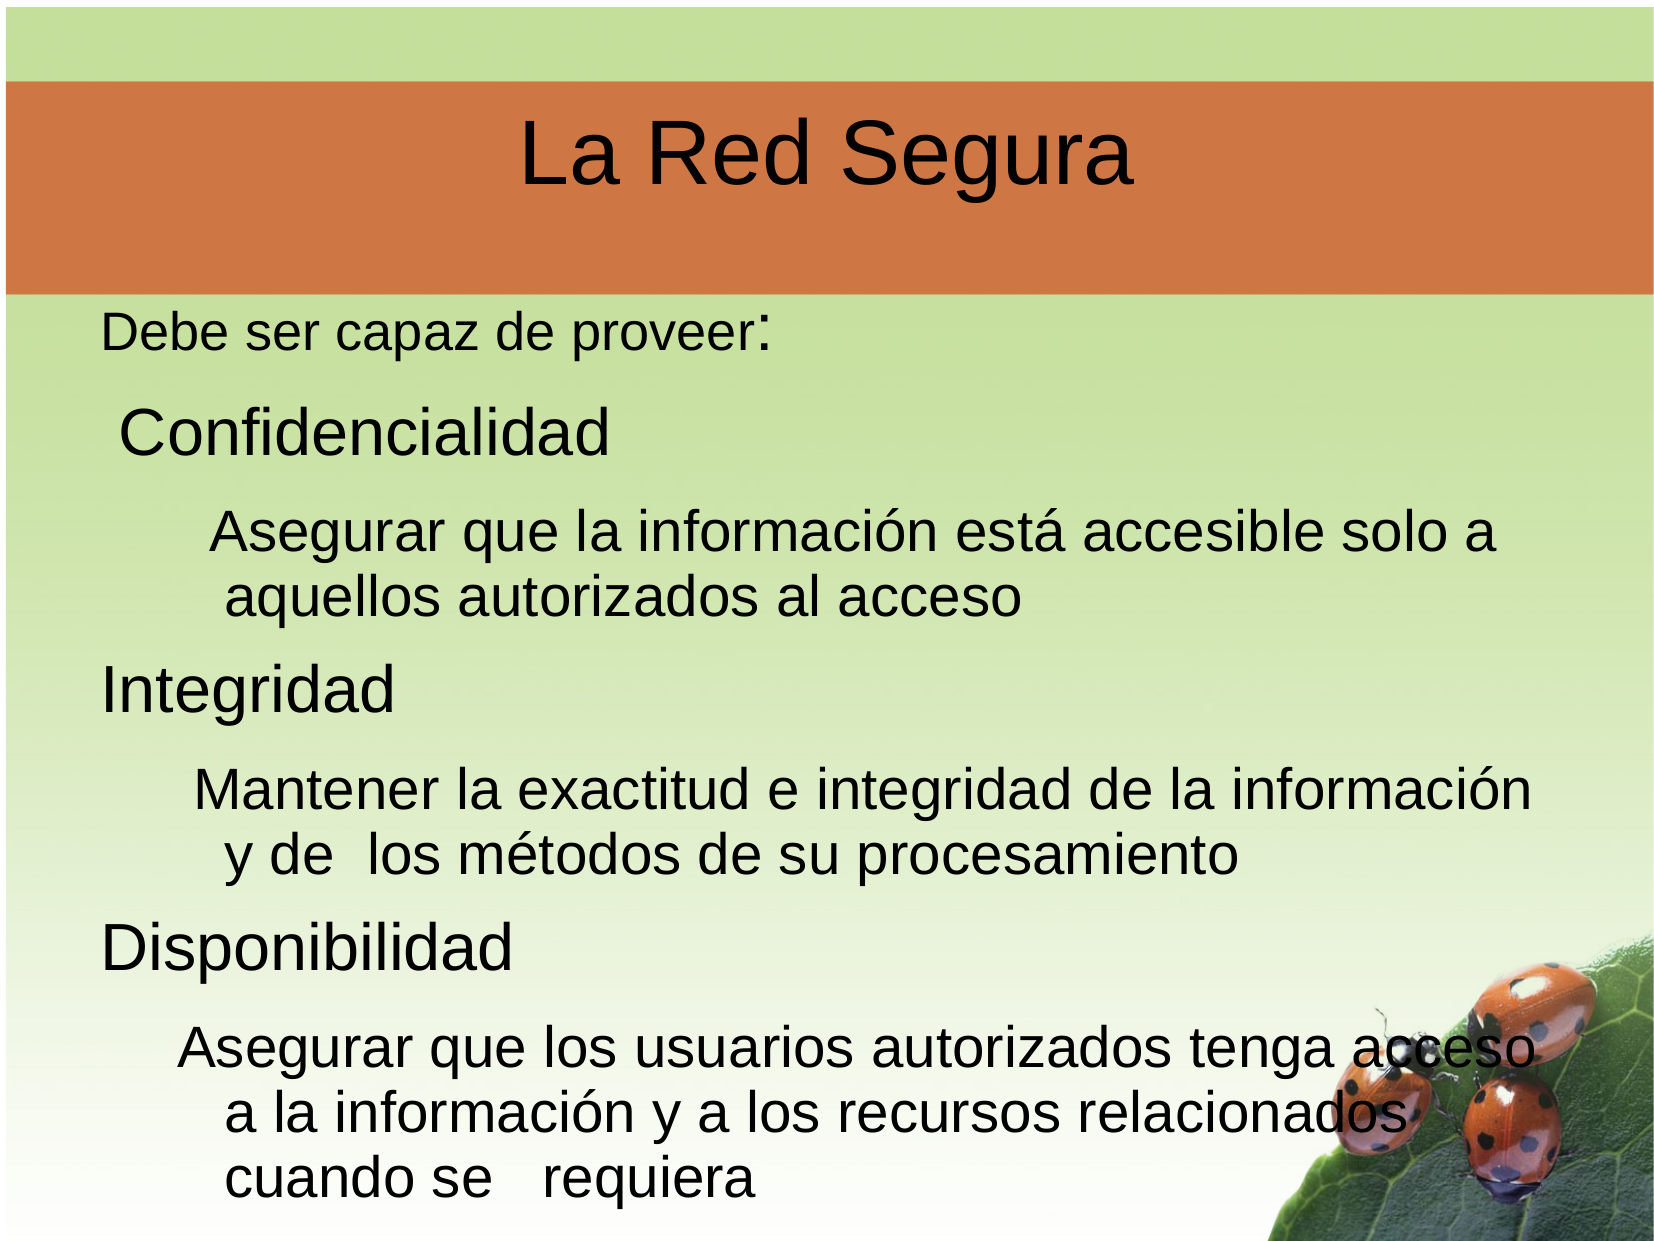

# La Red Segura
Debe ser capaz de proveer:
 Confidencialidad
 Asegurar que la información está accesible solo a aquellos autorizados al acceso
Integridad
 Mantener la exactitud e integridad de la información y de los métodos de su procesamiento
Disponibilidad
Asegurar que los usuarios autorizados tenga acceso a la información y a los recursos relacionados cuando se requiera